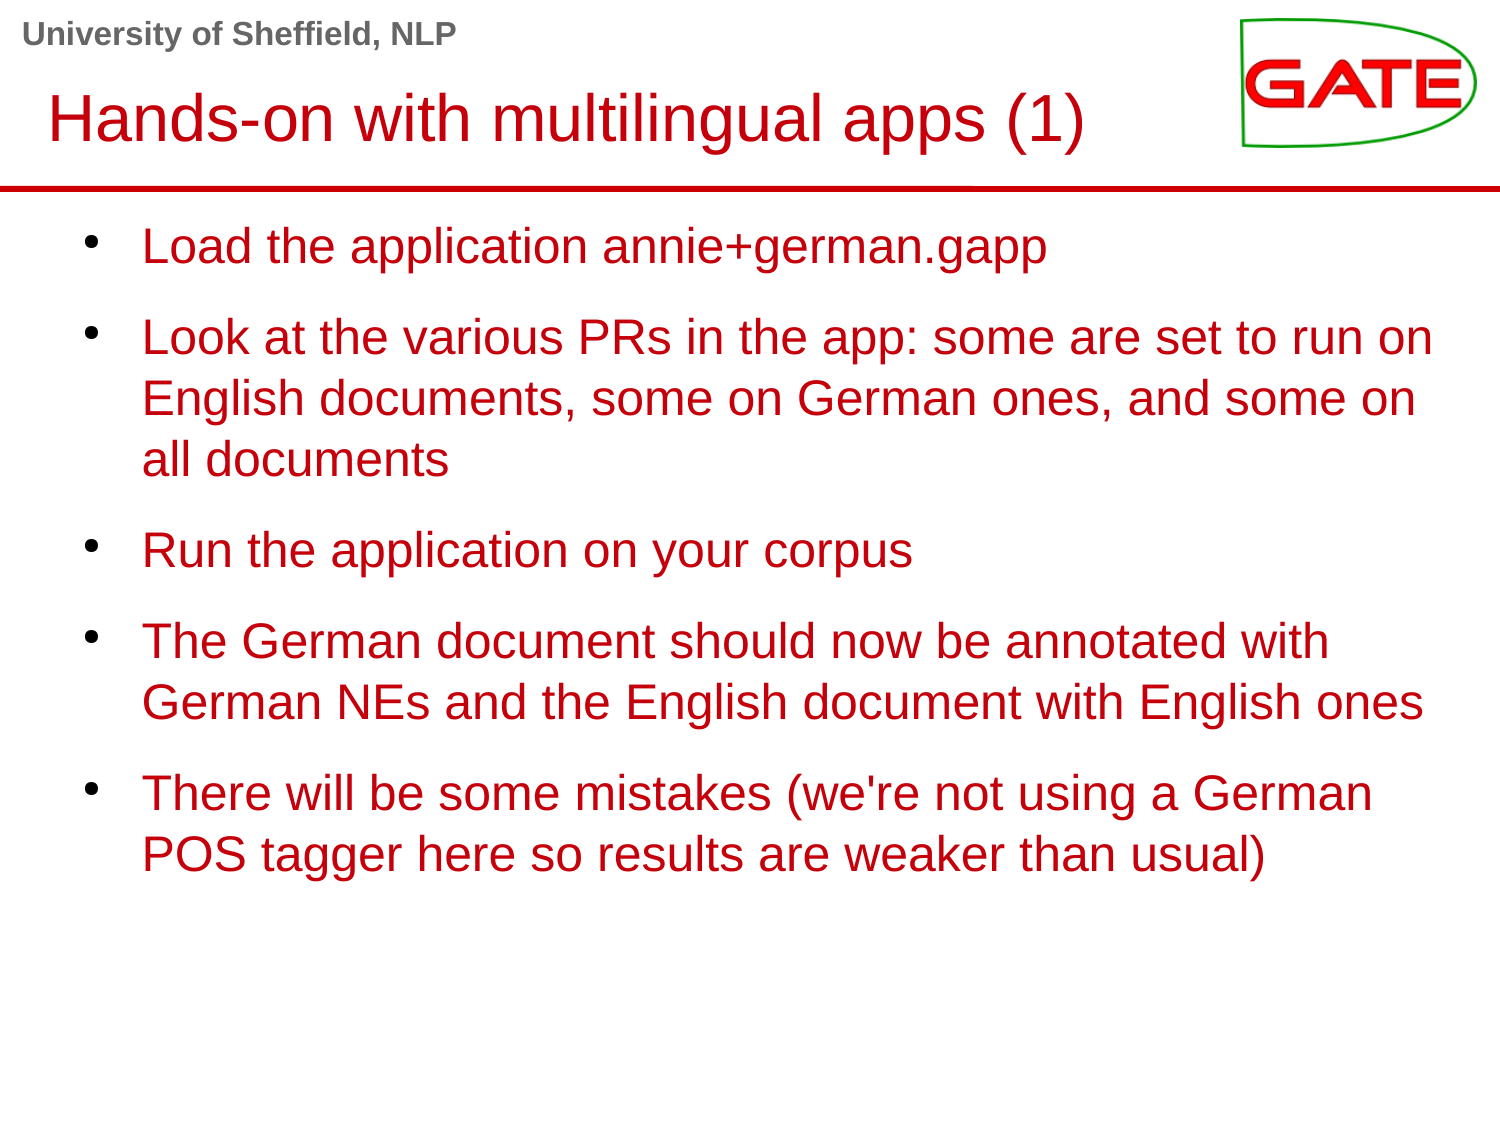

# Hands-on with multilingual apps (1)
Load the application annie+german.gapp
Look at the various PRs in the app: some are set to run on English documents, some on German ones, and some on all documents
Run the application on your corpus
The German document should now be annotated with German NEs and the English document with English ones
There will be some mistakes (we're not using a German POS tagger here so results are weaker than usual)